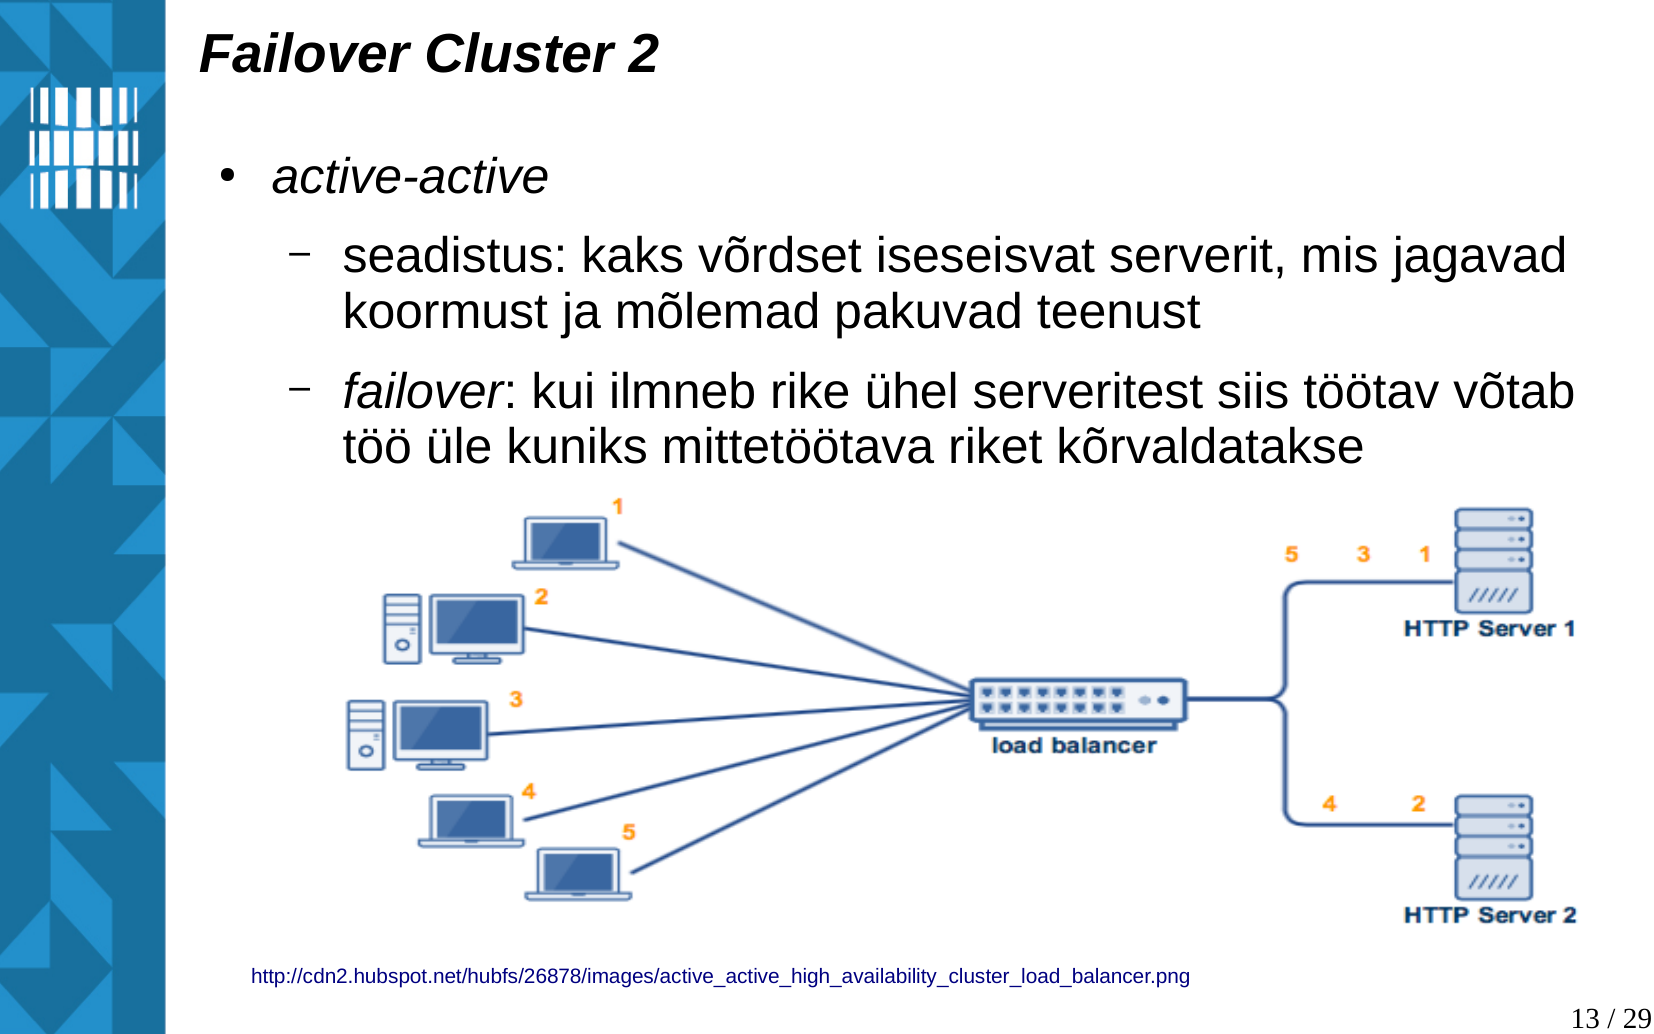

# Failover Cluster 2
active-active
seadistus: kaks võrdset iseseisvat serverit, mis jagavad koormust ja mõlemad pakuvad teenust
failover: kui ilmneb rike ühel serveritest siis töötav võtab töö üle kuniks mittetöötava riket kõrvaldatakse
http://cdn2.hubspot.net/hubfs/26878/images/active_active_high_availability_cluster_load_balancer.png
13